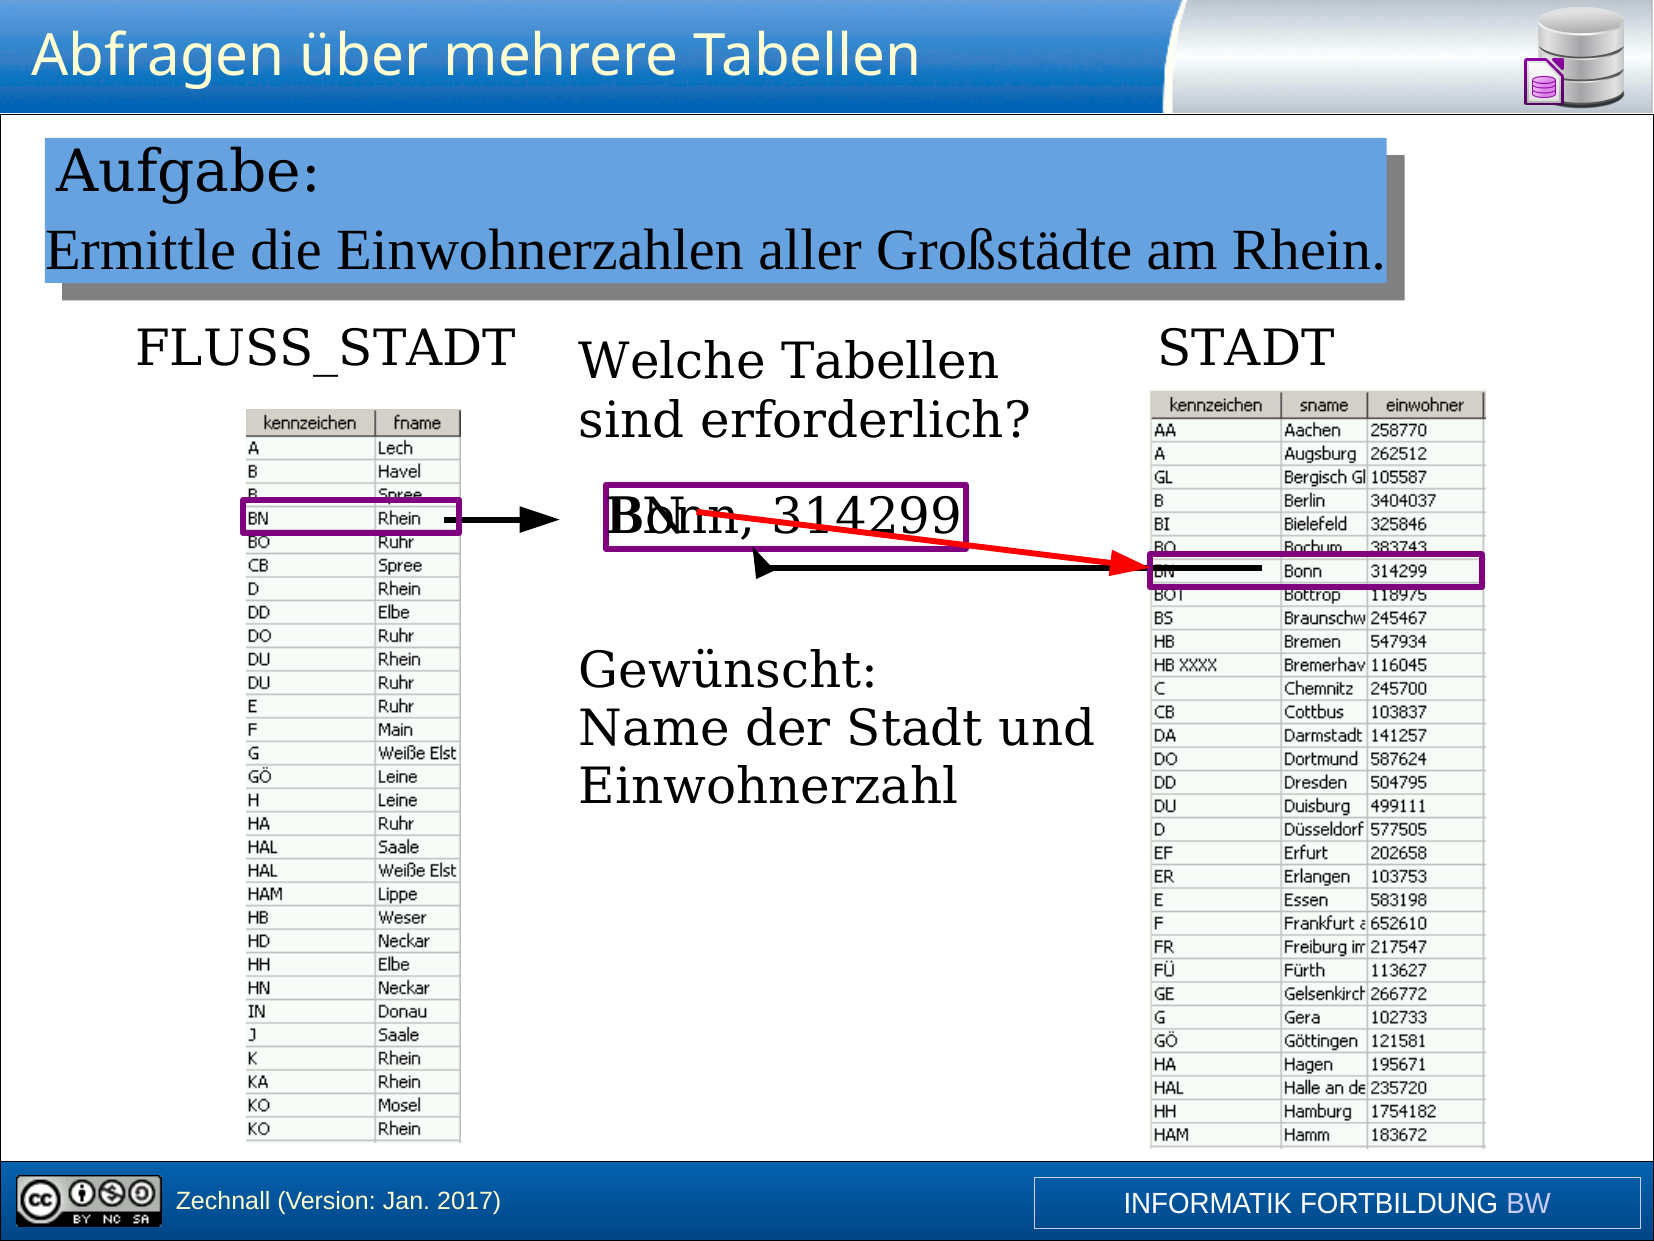

# Abfragen über mehrere Tabellen
Aufgabe:
Ermittle die Einwohnerzahlen aller Großstädte am Rhein.
FLUSS_STADT
STADT
Welche Tabellen sind erforderlich?
Bonn, 314299
BN
Gewünscht:
Name der Stadt und Einwohnerzahl